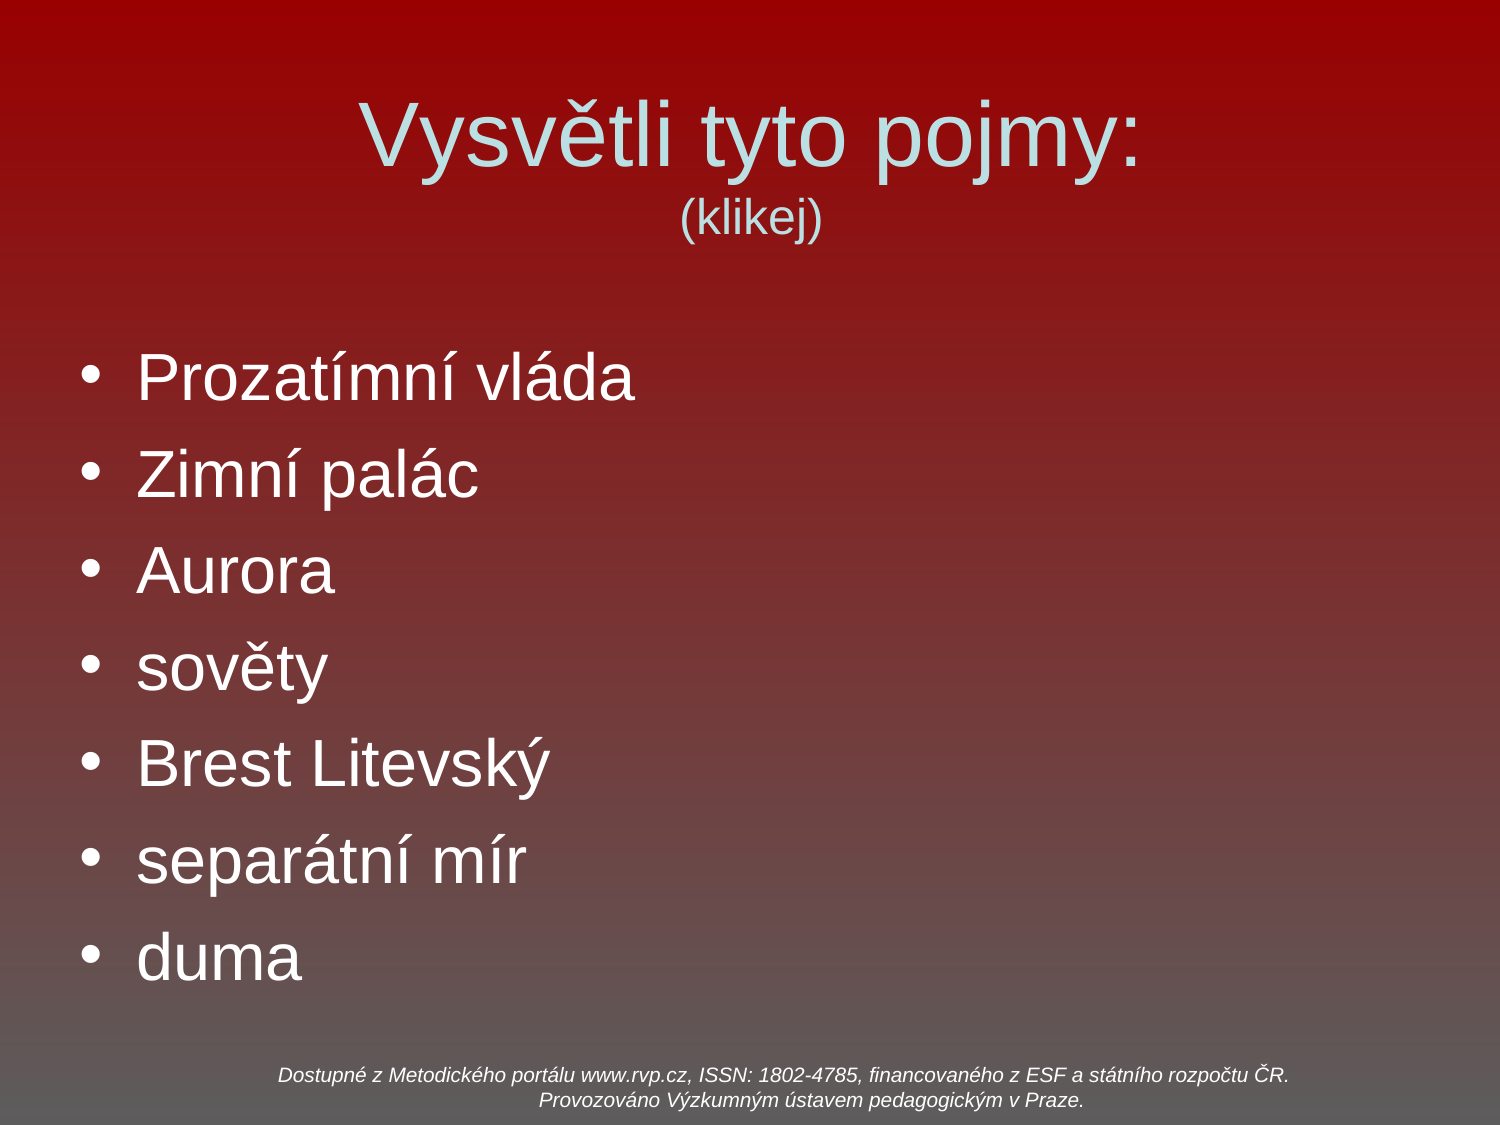

# Vysvětli tyto pojmy: (klikej)
Prozatímní vláda
Zimní palác
Aurora
sověty
Brest Litevský
separátní mír
duma
Dostupné z Metodického portálu www.rvp.cz, ISSN: 1802-4785, financovaného z ESF a státního rozpočtu ČR.
Provozováno Výzkumným ústavem pedagogickým v Praze.